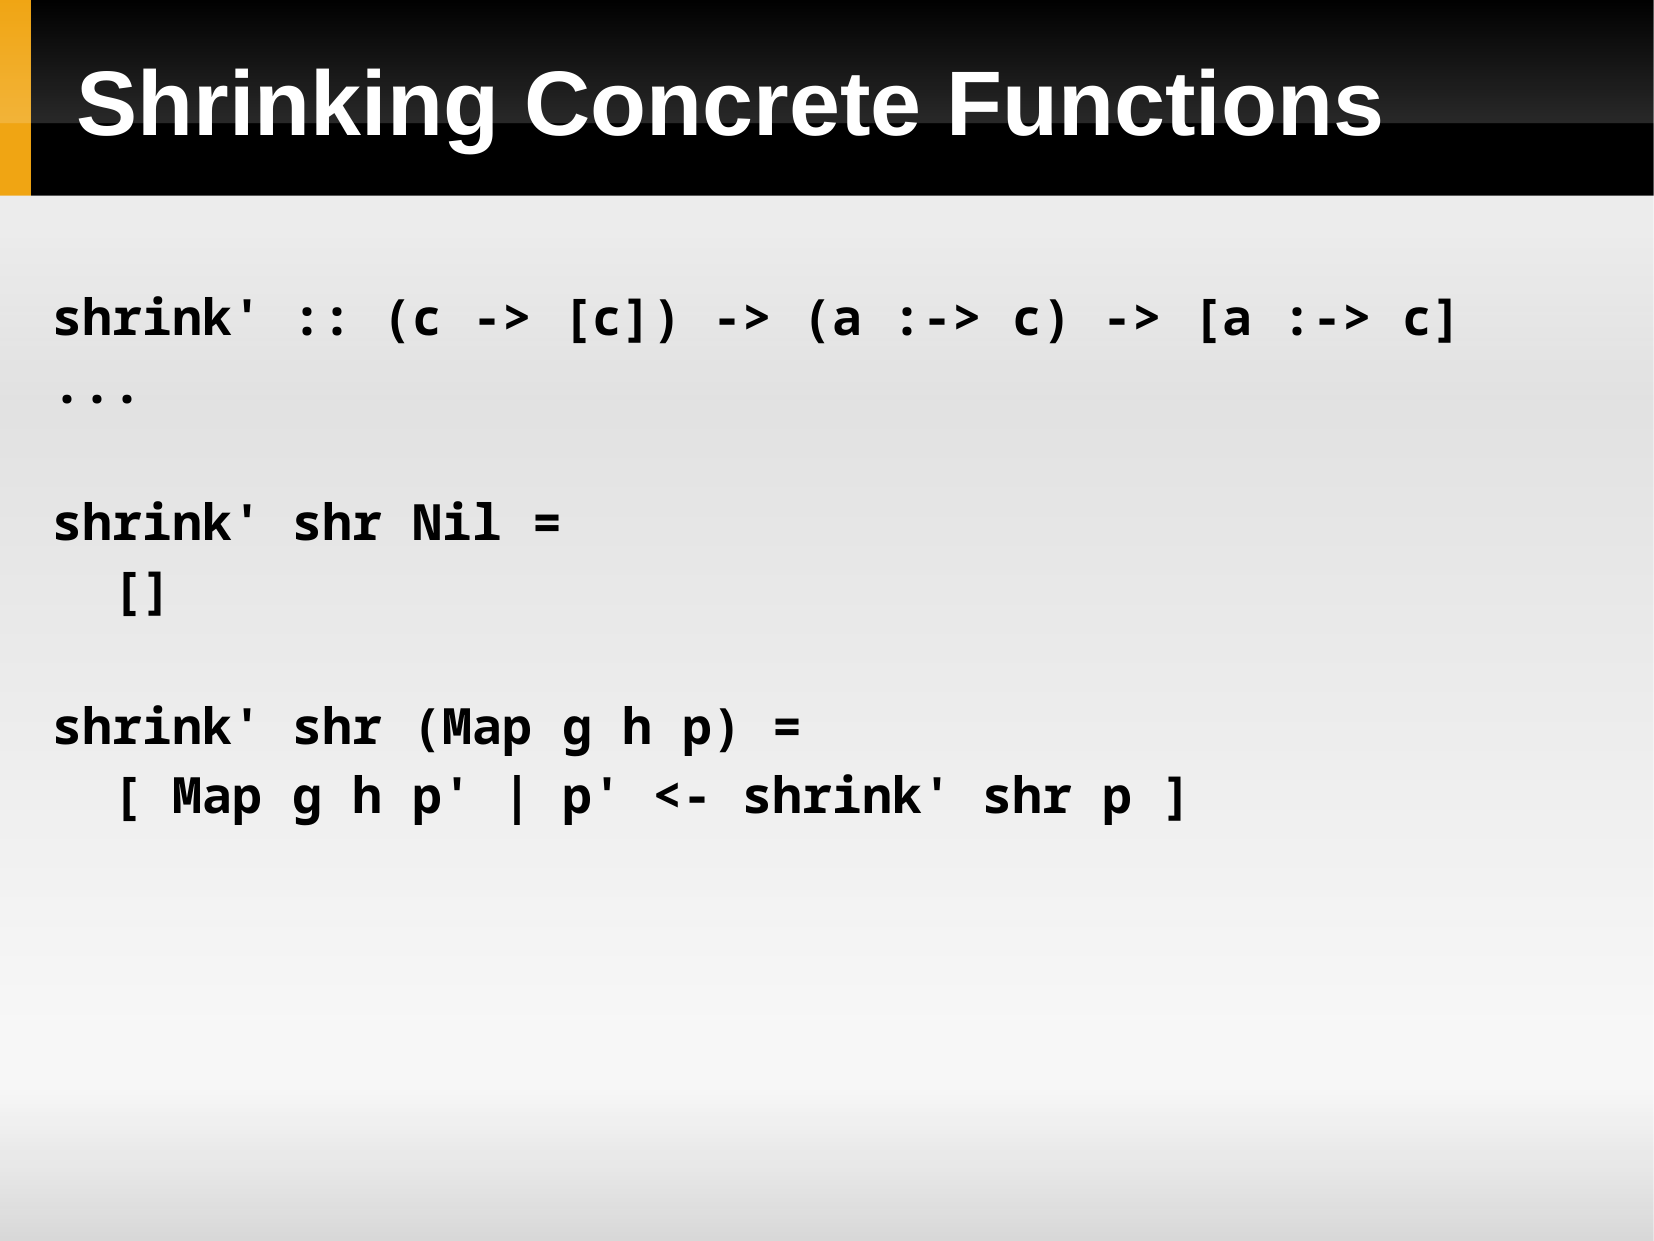

# Shrinking Concrete Functions
shrink' :: (c -> [c]) -> (a :-> c) -> [a :-> c]
...
shrink' shr Nil =
 []
shrink' shr (Map g h p) =
 [ Map g h p' | p' <- shrink' shr p ]